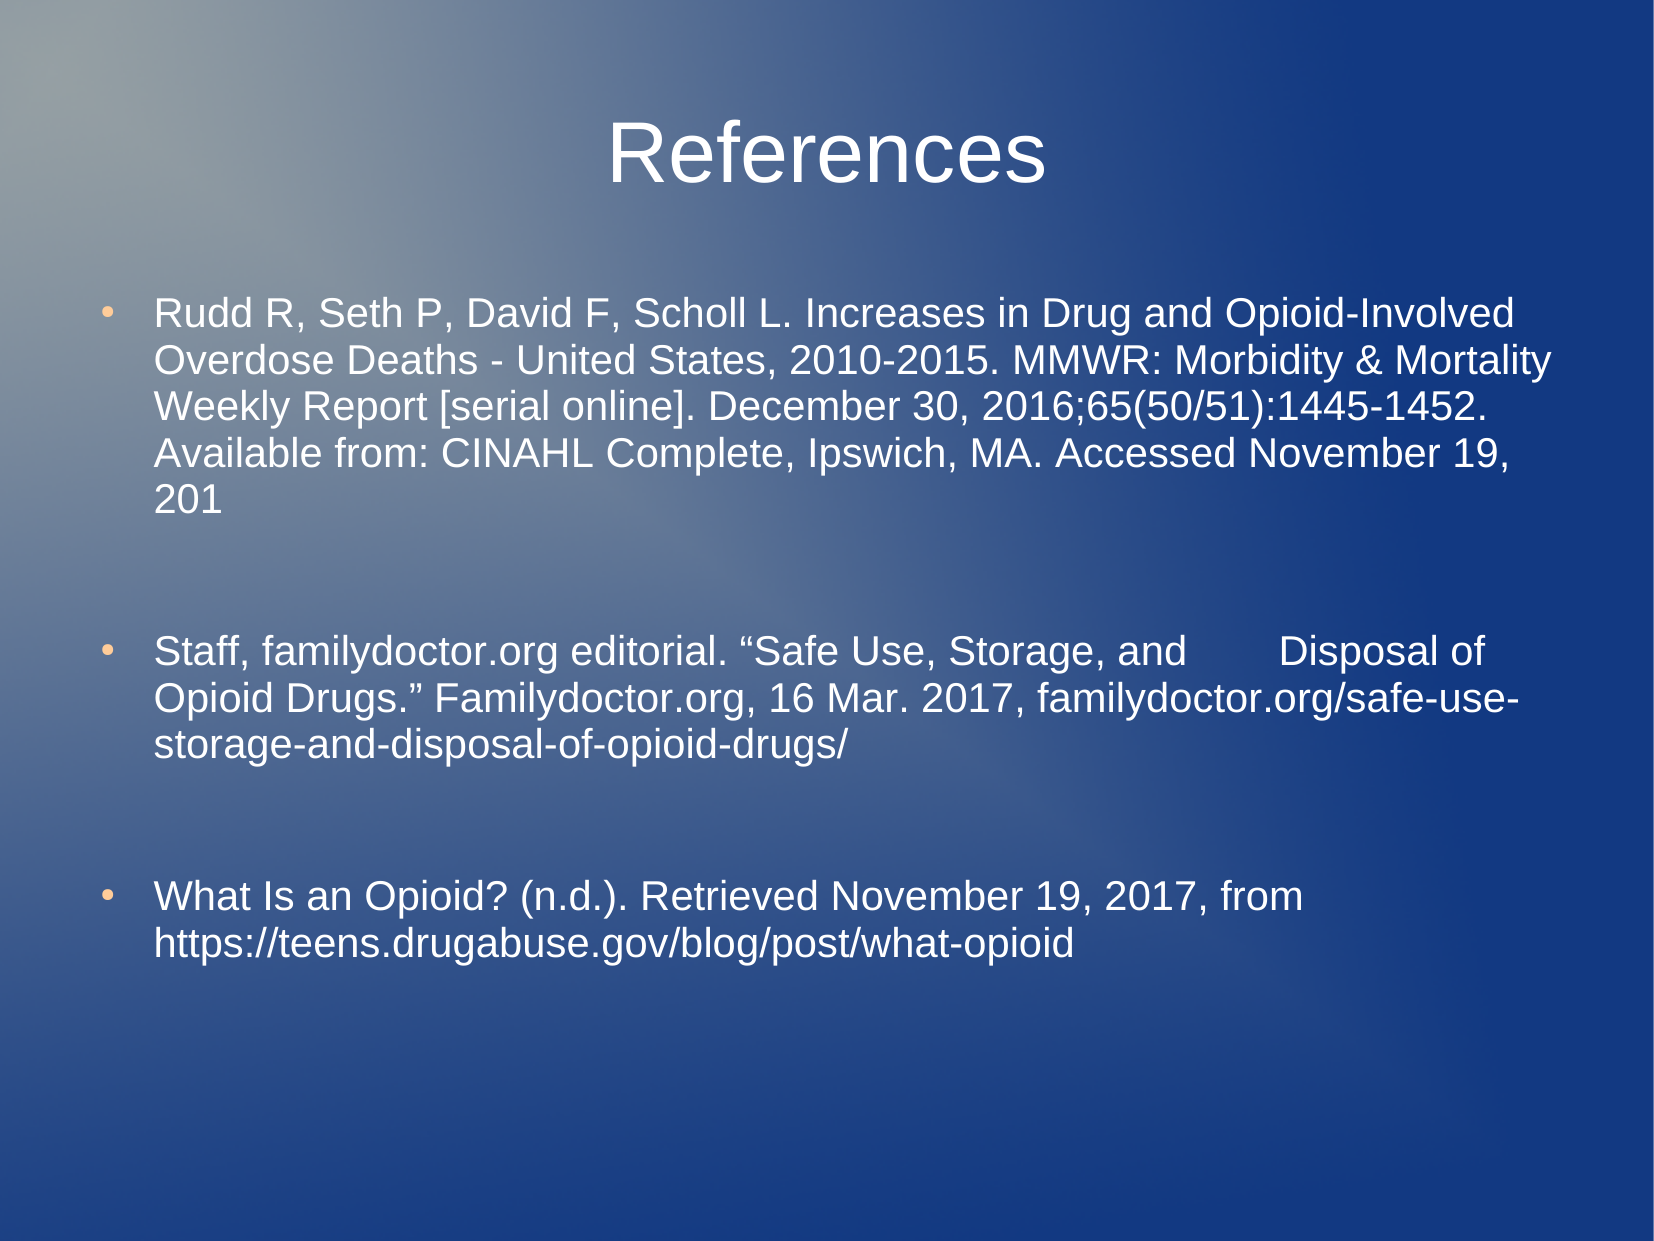

# References
Rudd R, Seth P, David F, Scholl L. Increases in Drug and Opioid-Involved Overdose Deaths - United States, 2010-2015. MMWR: Morbidity & Mortality Weekly Report [serial online]. December 30, 2016;65(50/51):1445-1452. Available from: CINAHL Complete, Ipswich, MA. Accessed November 19, 201
Staff, familydoctor.org editorial. “Safe Use, Storage, and 		Disposal of Opioid Drugs.” Familydoctor.org, 16 Mar. 2017, familydoctor.org/safe-use-storage-and-disposal-of-opioid-drugs/
What Is an Opioid? (n.d.). Retrieved November 19, 2017, from https://teens.drugabuse.gov/blog/post/what-opioid